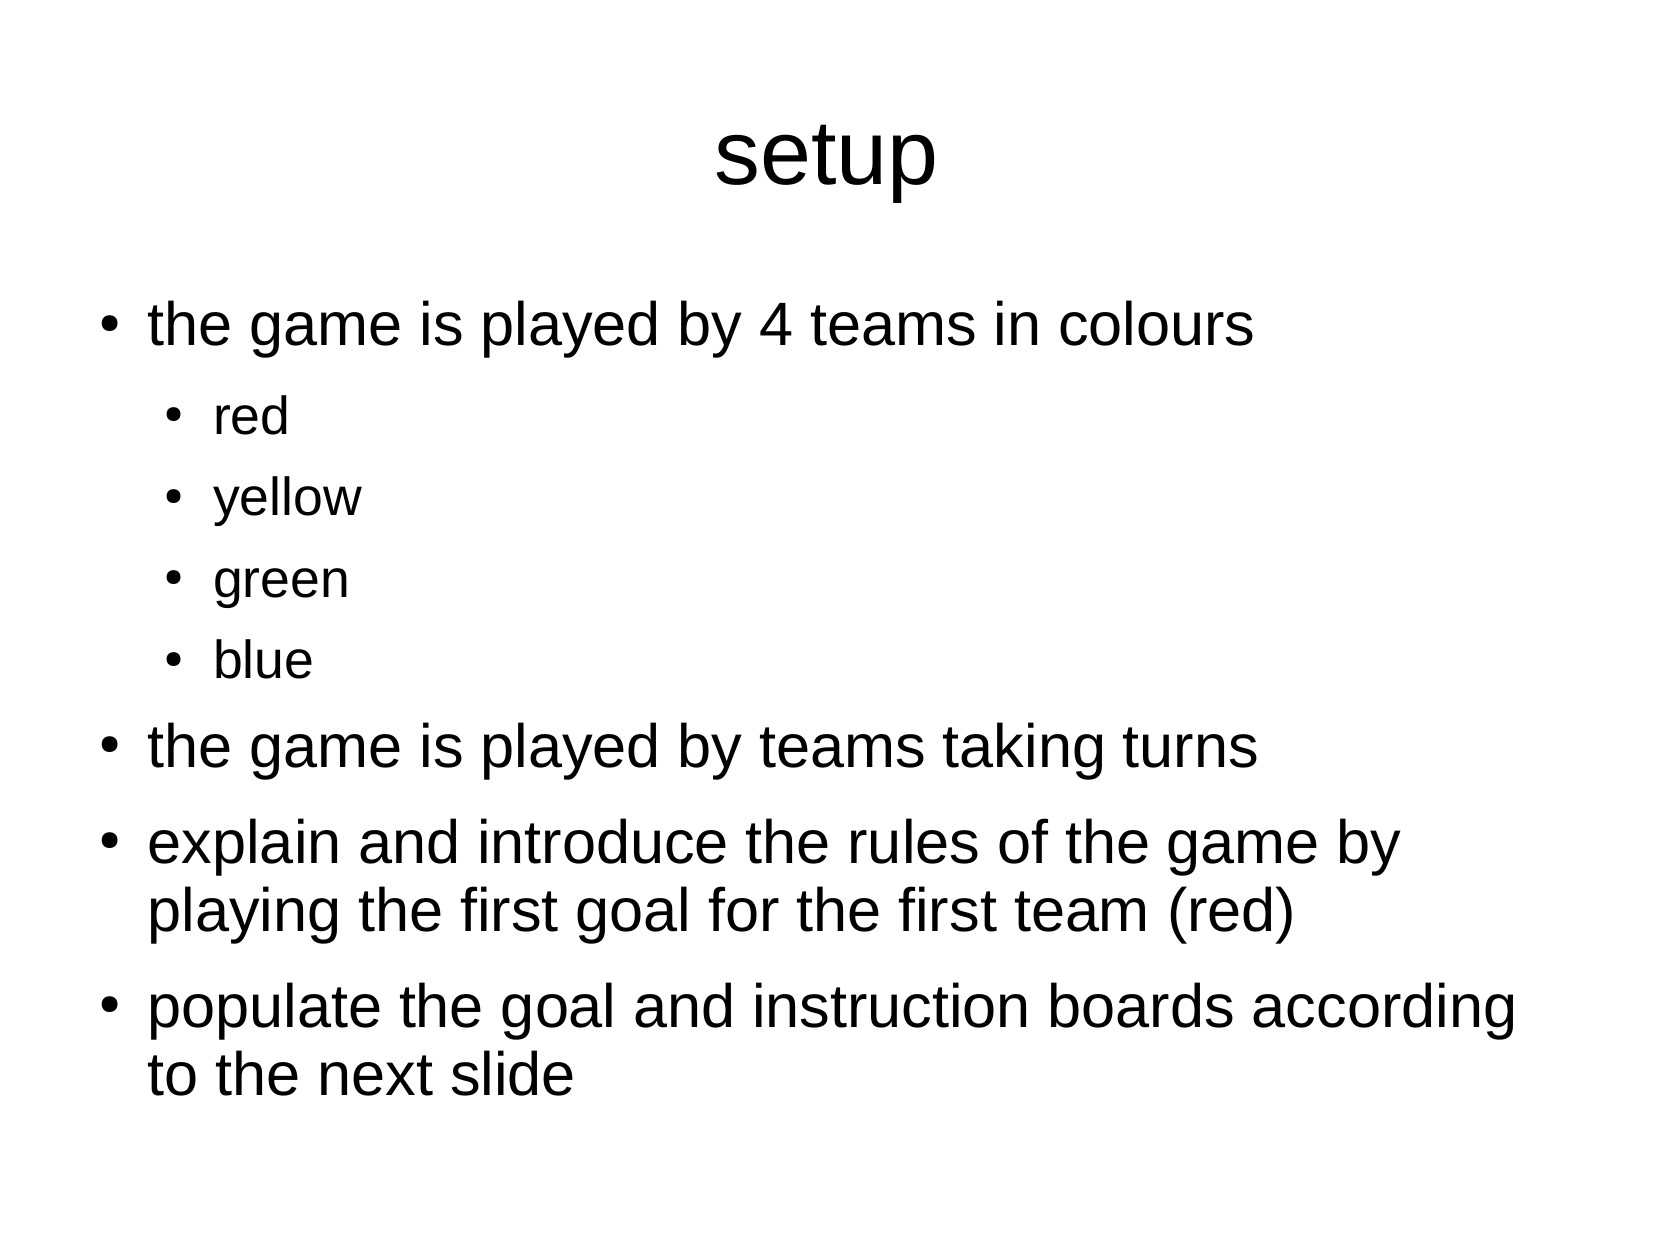

# setup
the game is played by 4 teams in colours
red
yellow
green
blue
the game is played by teams taking turns
explain and introduce the rules of the game by playing the first goal for the first team (red)
populate the goal and instruction boards according to the next slide